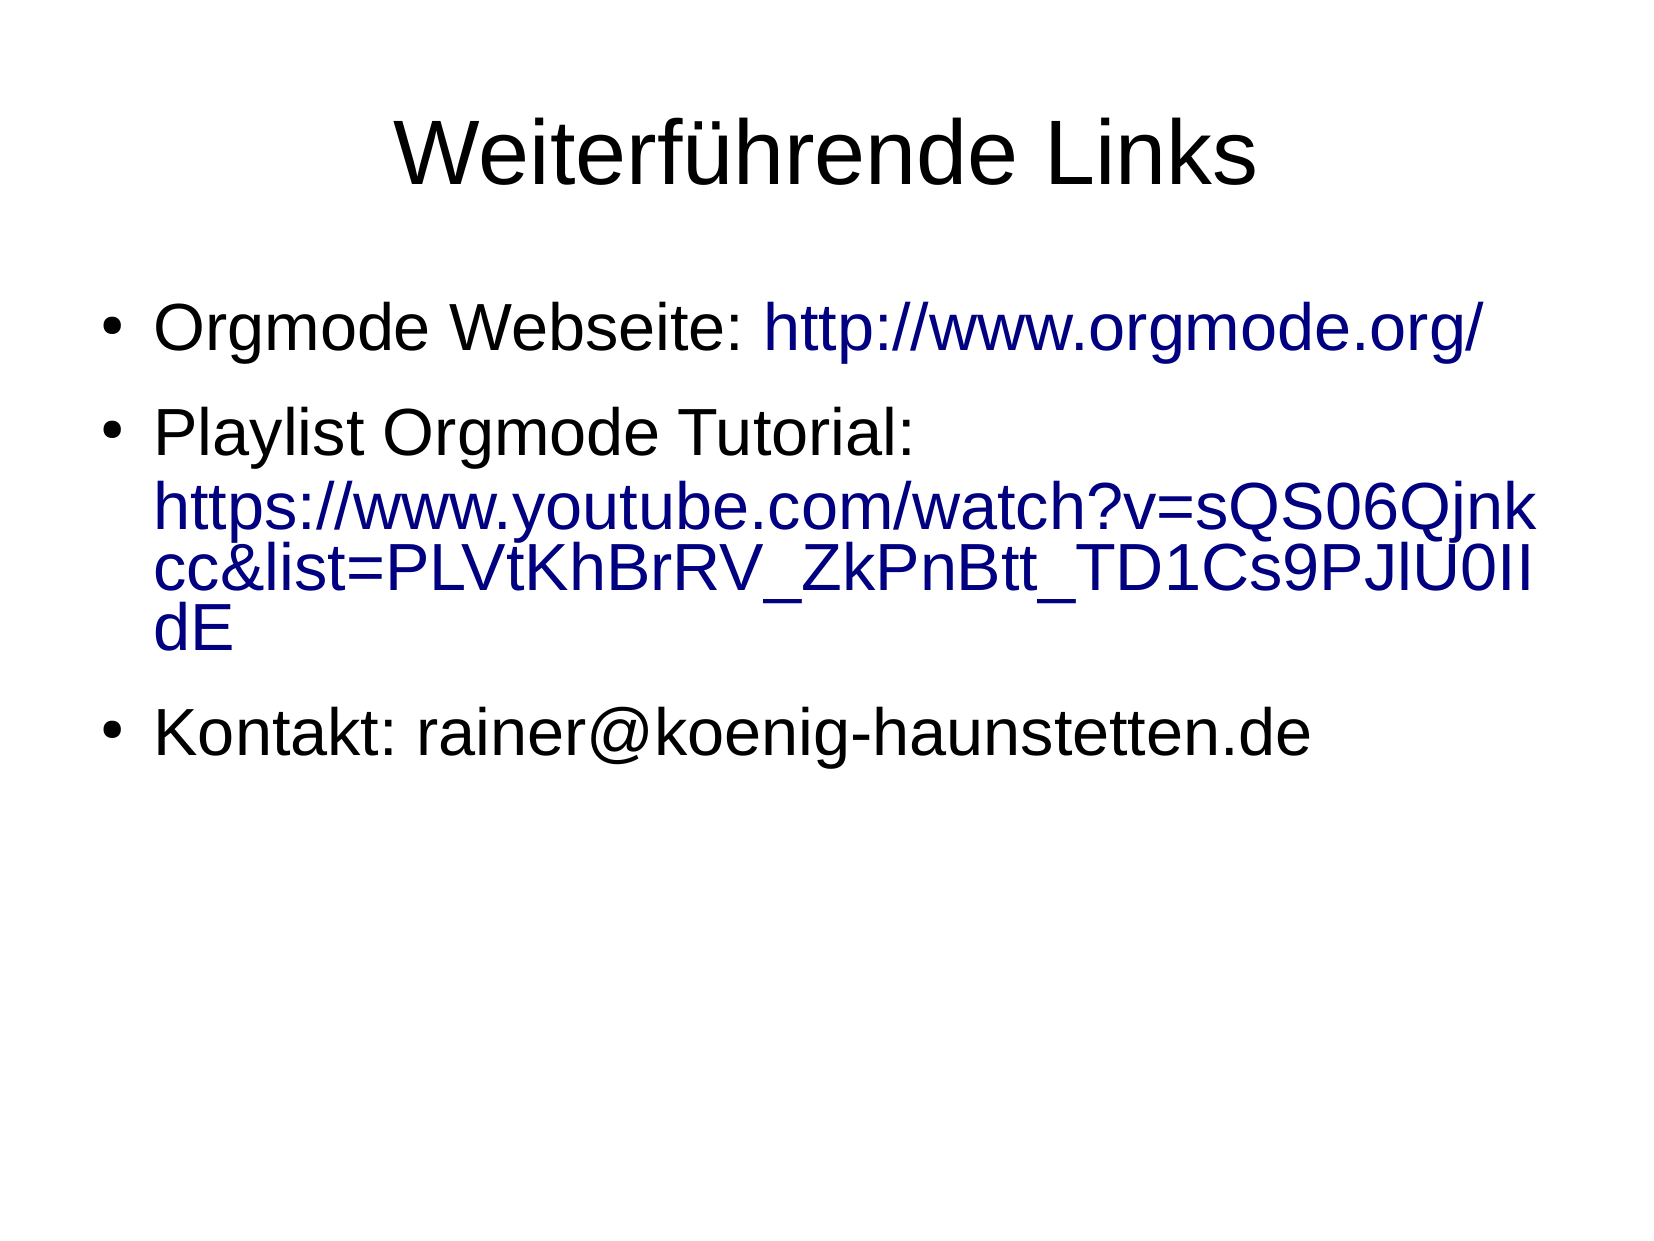

# Weiterführende Links
Orgmode Webseite: http://www.orgmode.org/
Playlist Orgmode Tutorial:
https://www.youtube.com/watch?v=sQS06Qjnkcc&list=PLVtKhBrRV_ZkPnBtt_TD1Cs9PJlU0IIdE
Kontakt: rainer@koenig-haunstetten.de